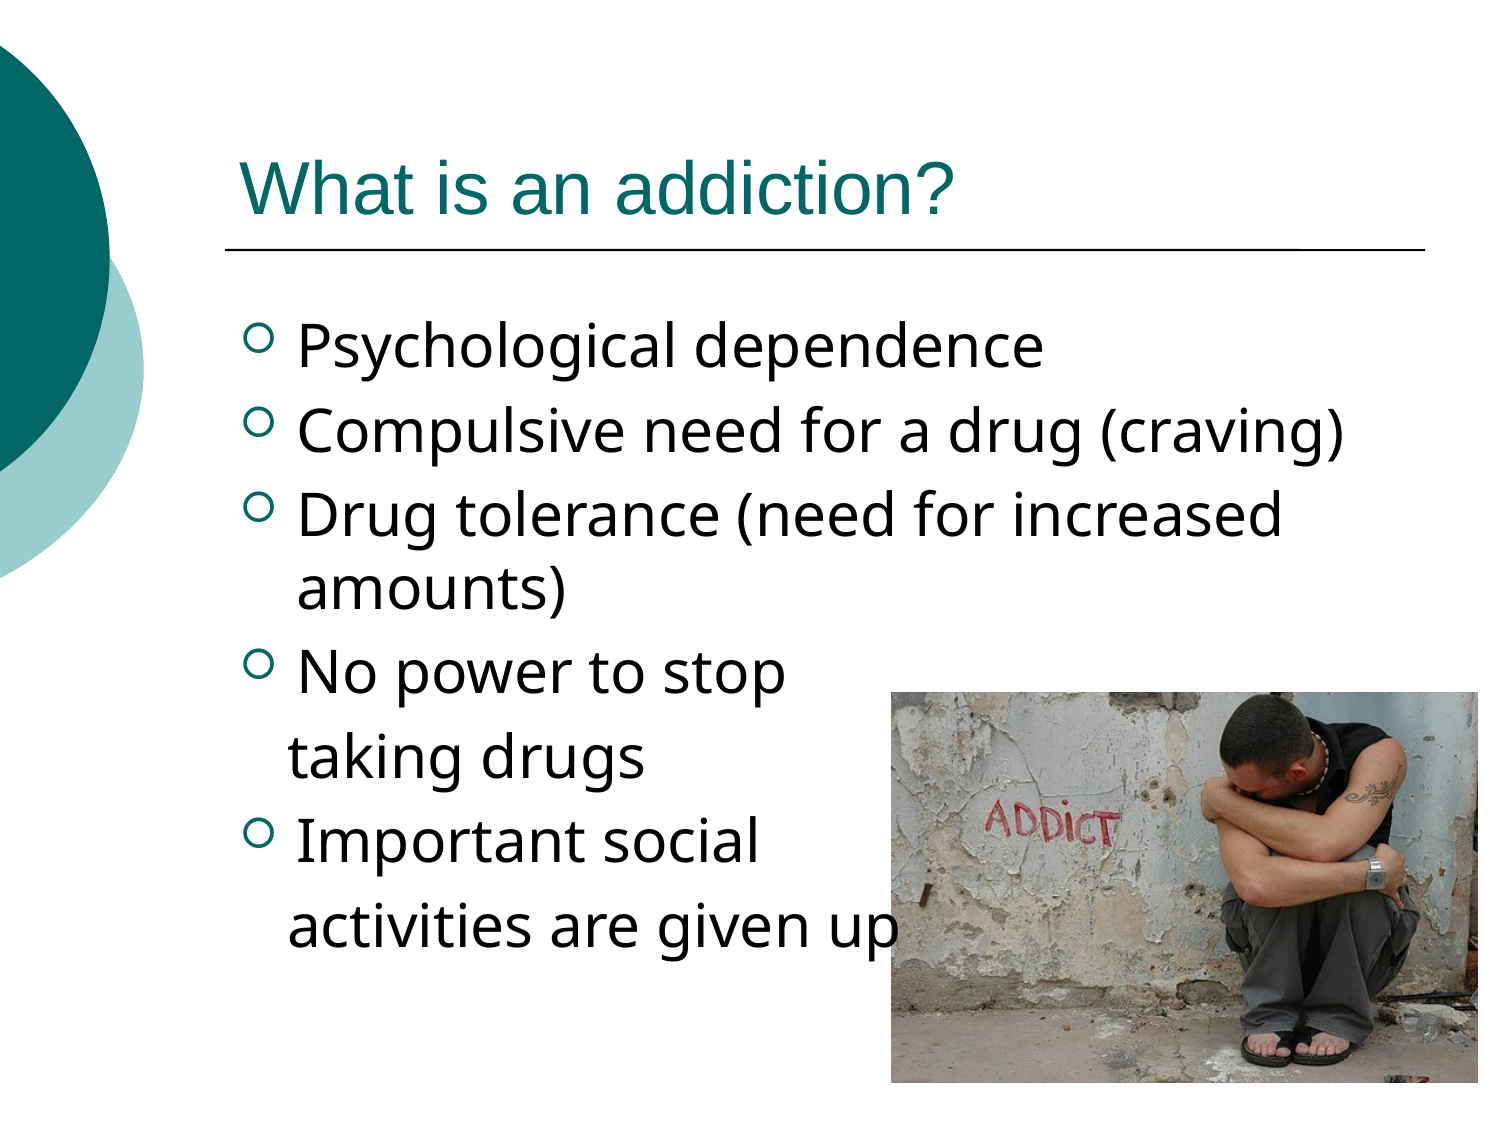

# What is an addiction?
Psychological dependence
Compulsive need for a drug (craving)
Drug tolerance (need for increased amounts)
No power to stop
 taking drugs
Important social
 activities are given up